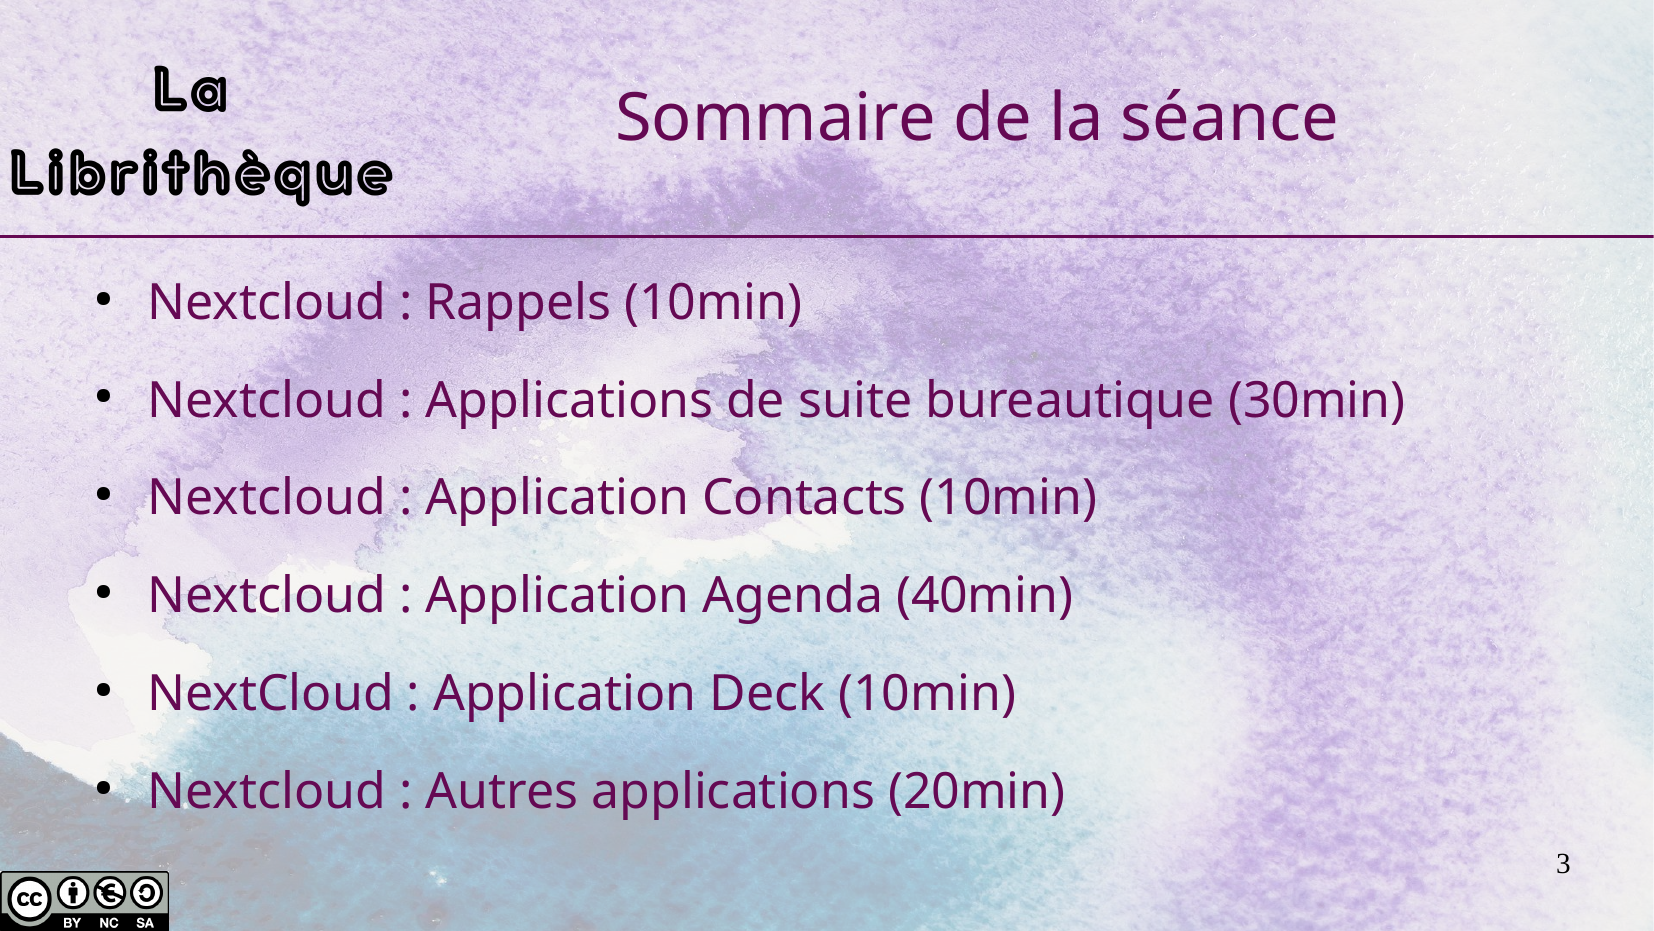

# Sommaire de la séance
Nextcloud : Rappels (10min)
Nextcloud : Applications de suite bureautique (30min)
Nextcloud : Application Contacts (10min)
Nextcloud : Application Agenda (40min)
NextCloud : Application Deck (10min)
Nextcloud : Autres applications (20min)
3